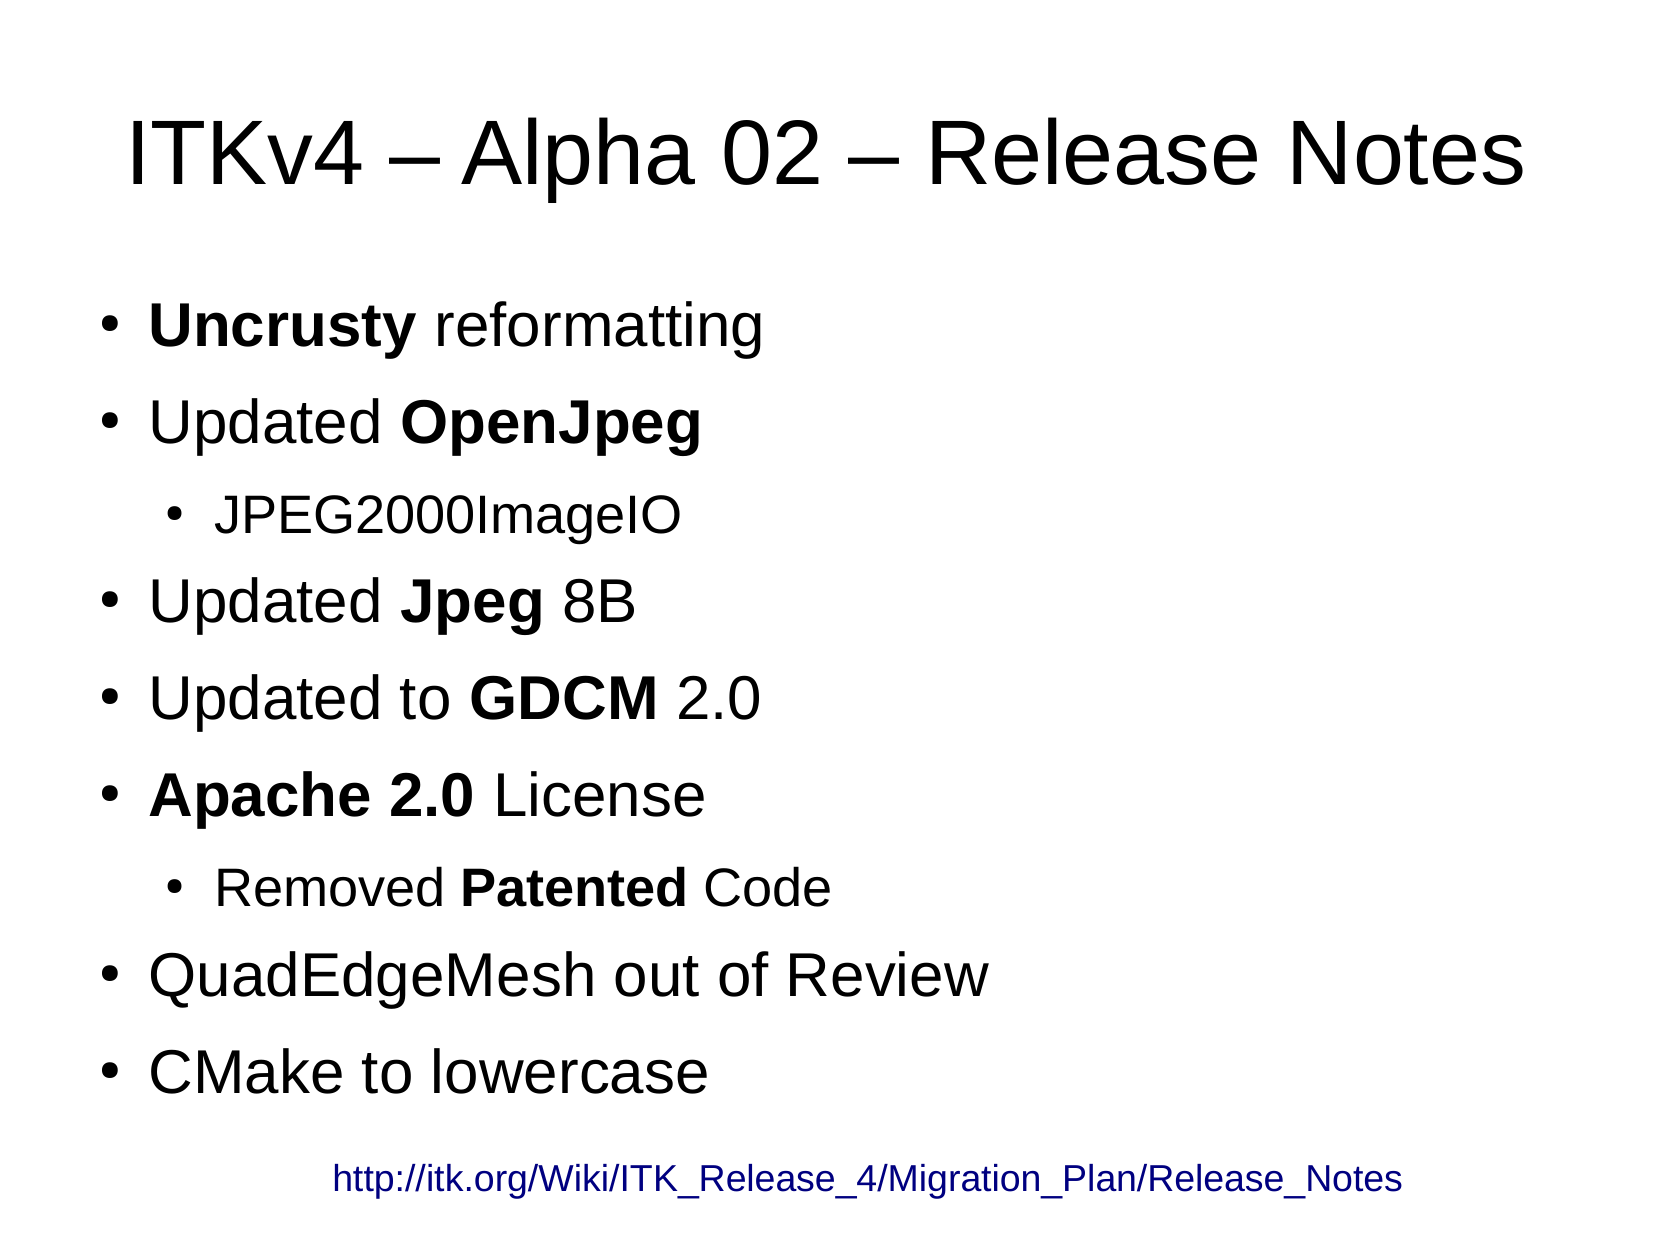

# ITKv4 – Alpha 02 – Release Notes
Uncrusty reformatting
Updated OpenJpeg
JPEG2000ImageIO
Updated Jpeg 8B
Updated to GDCM 2.0
Apache 2.0 License
Removed Patented Code
QuadEdgeMesh out of Review
CMake to lowercase
http://itk.org/Wiki/ITK_Release_4/Migration_Plan/Release_Notes